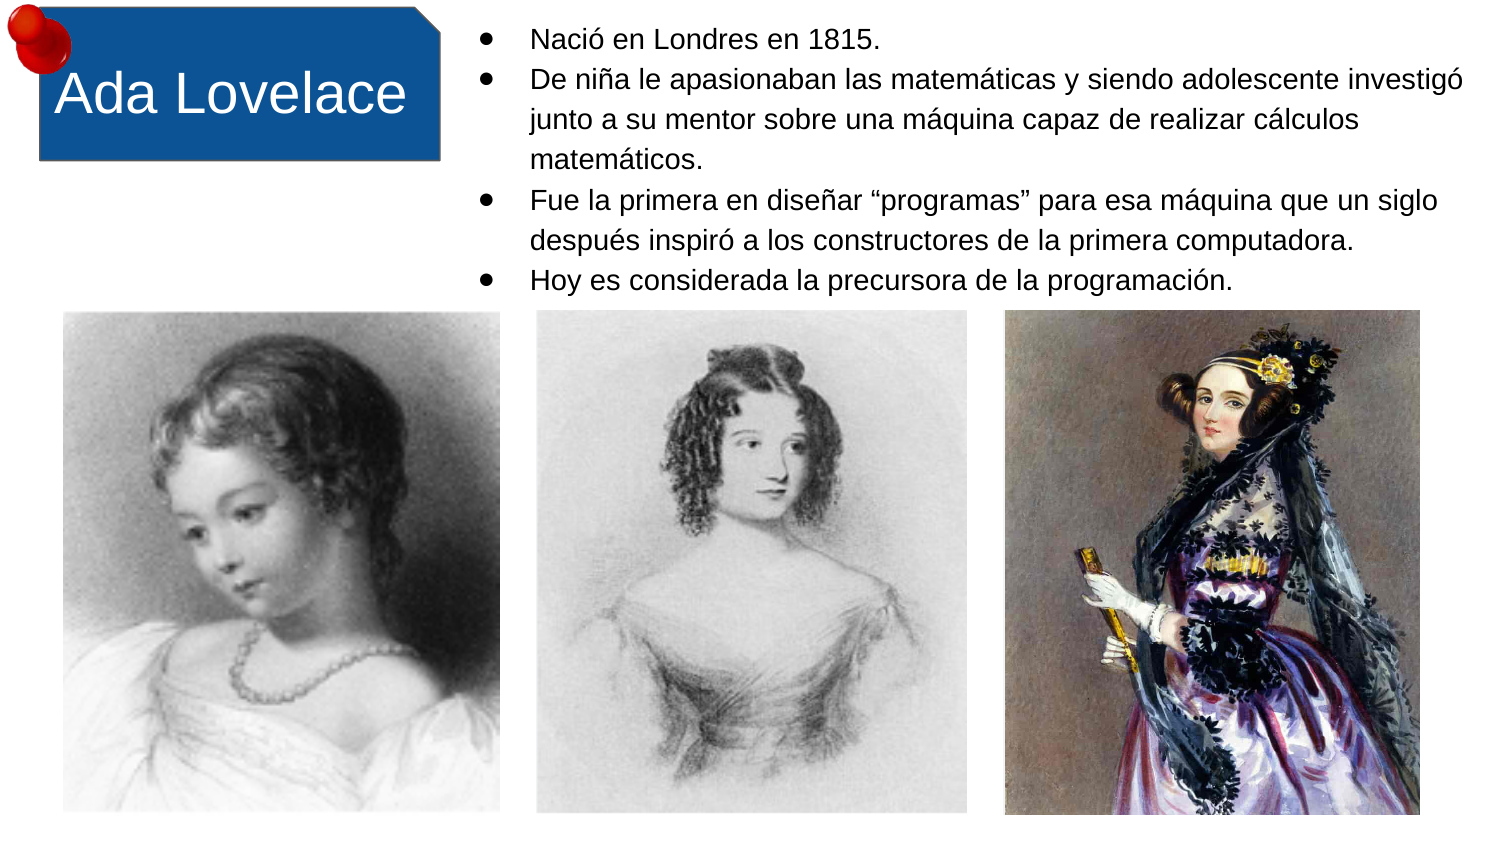

Nació en Londres en 1815.
De niña le apasionaban las matemáticas y siendo adolescente investigó junto a su mentor sobre una máquina capaz de realizar cálculos matemáticos.
Fue la primera en diseñar “programas” para esa máquina que un siglo después inspiró a los constructores de la primera computadora.
Hoy es considerada la precursora de la programación.
Ada Lovelace